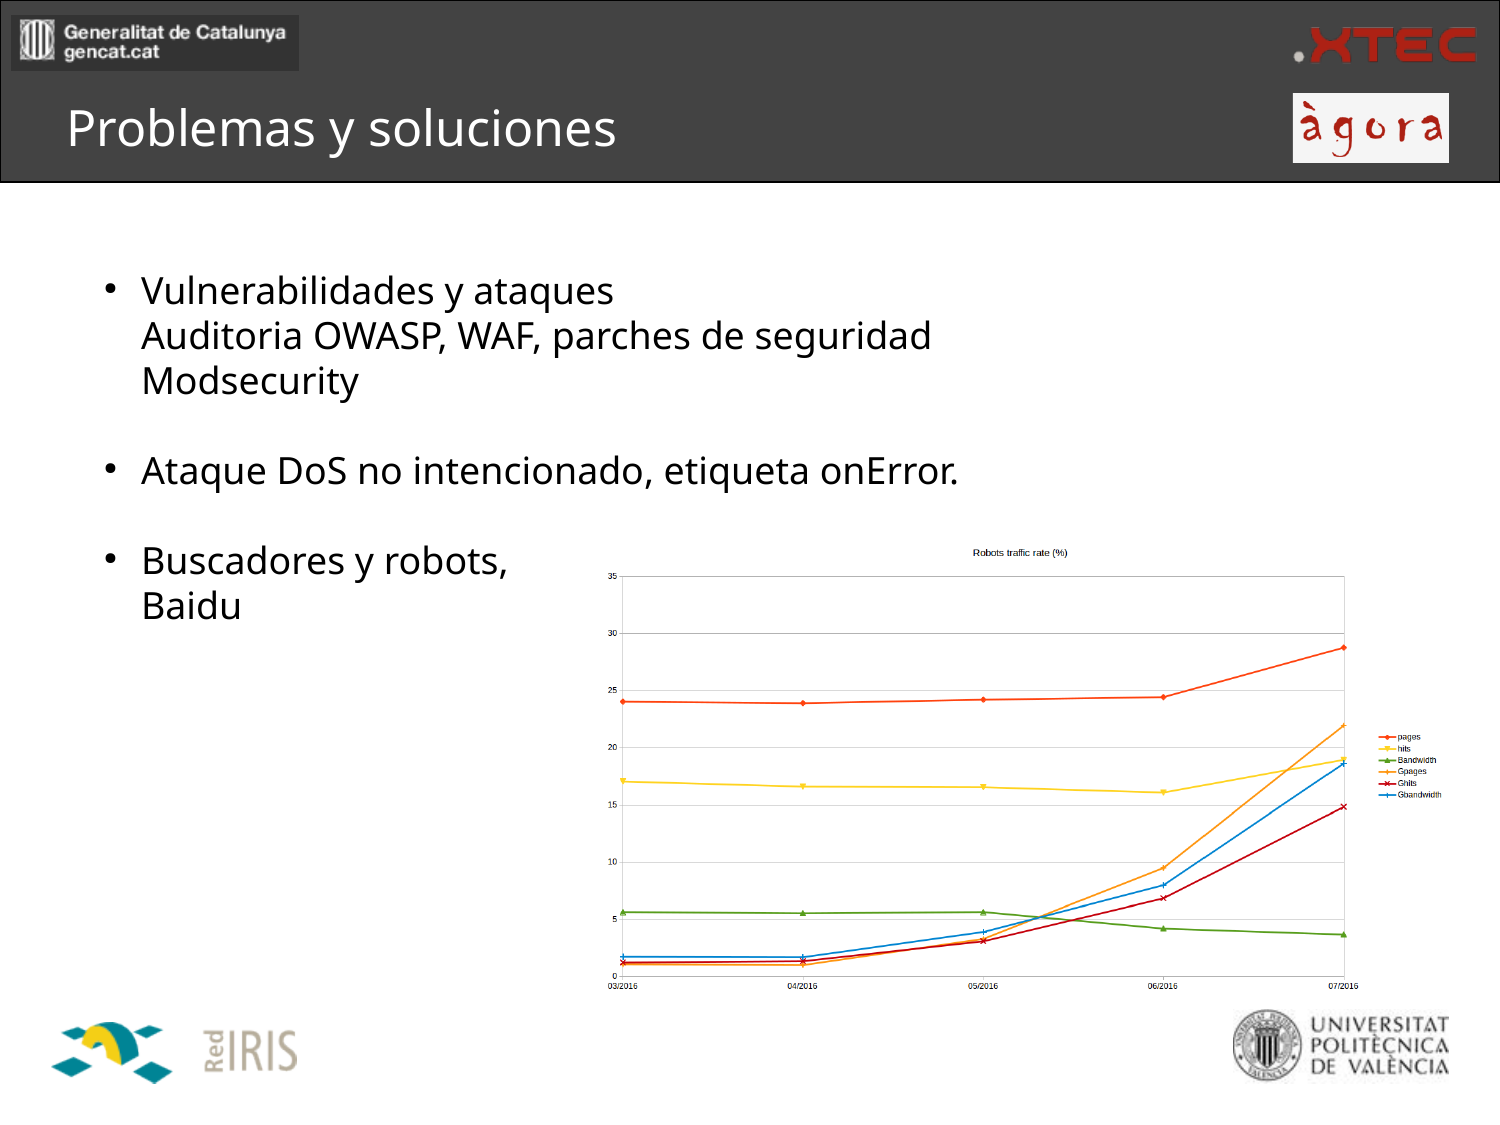

# Problemas y soluciones
Vulnerabilidades y ataques
Auditoria OWASP, WAF, parches de seguridad
Modsecurity
Ataque DoS no intencionado, etiqueta onError.
Buscadores y robots,
Baidu